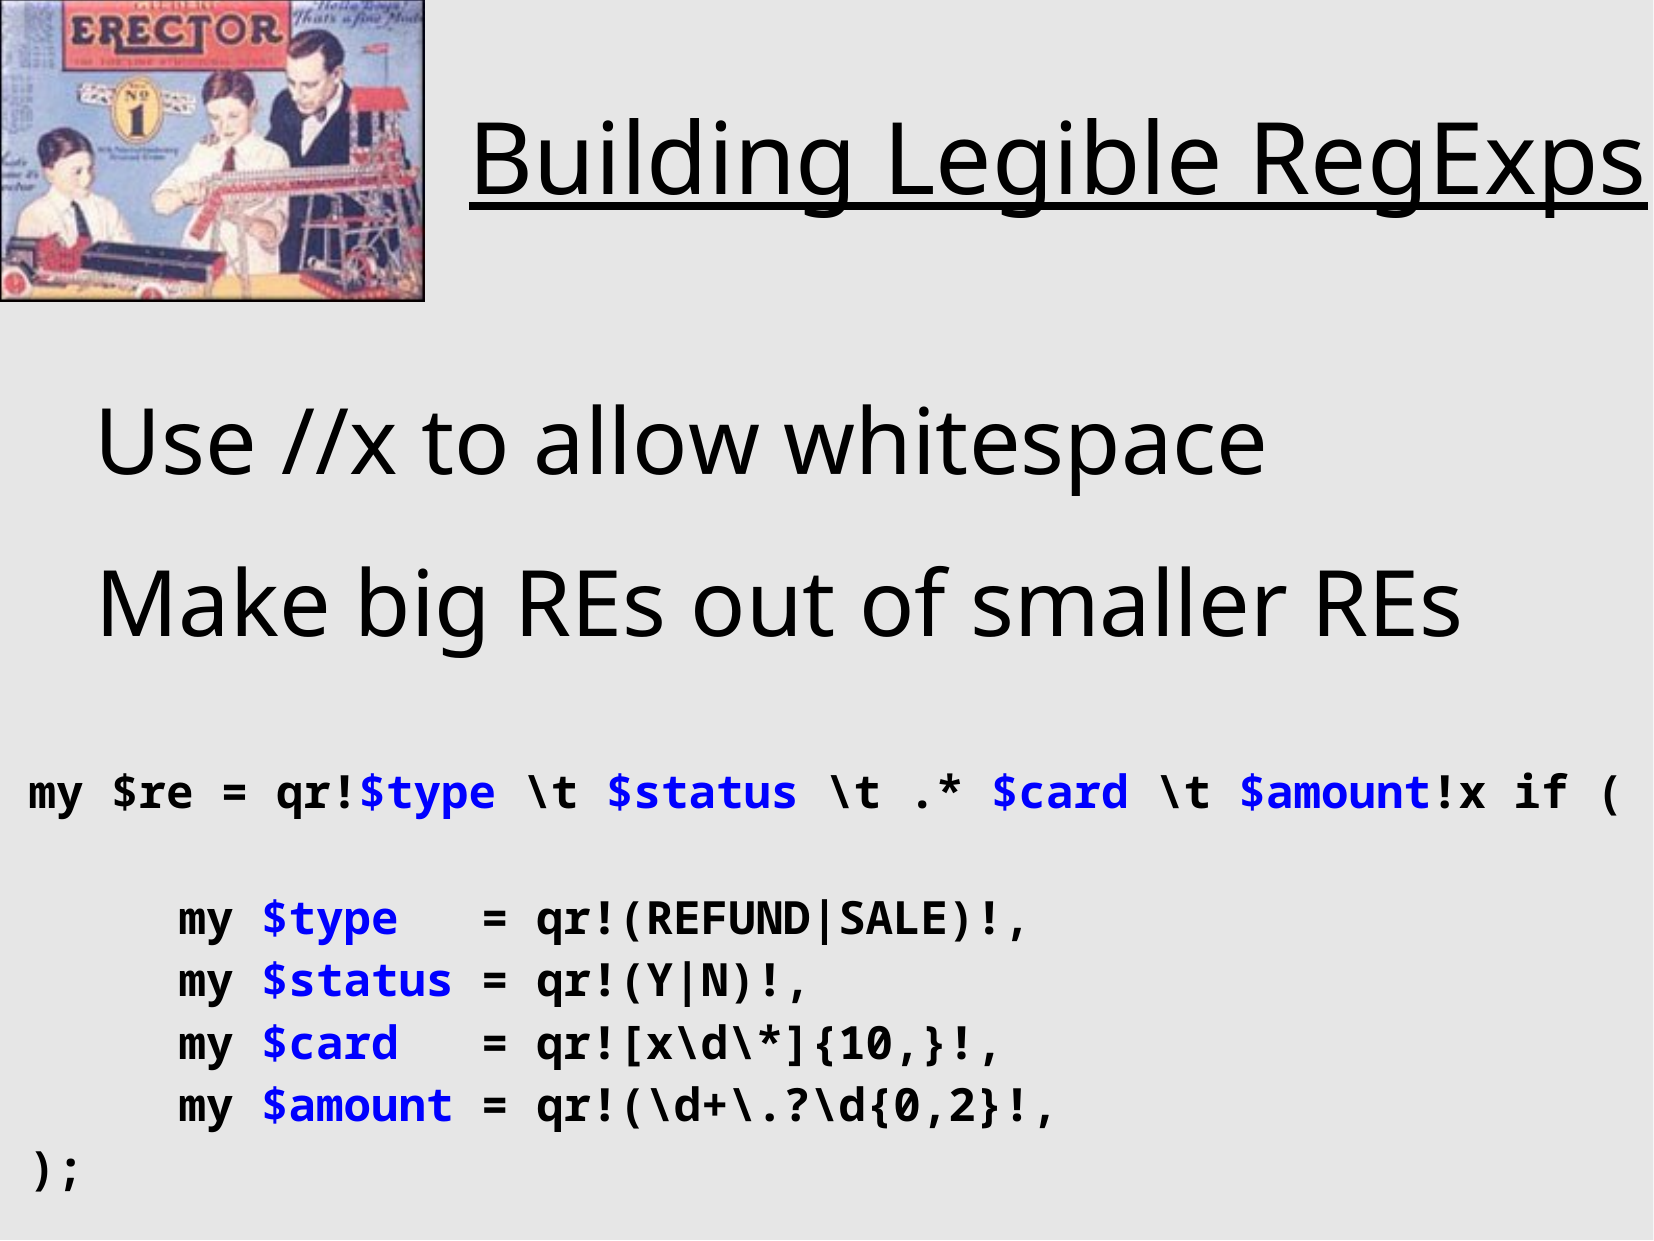

Building Legible RegExps
Use //x to allow whitespace
Make big REs out of smaller REs
my $re = qr!$type \t $status \t .* $card \t $amount!x if (
		my $type = qr!(REFUND|SALE)!,
		my $status = qr!(Y|N)!,
		my $card = qr![x\d\*]{10,}!,
		my $amount = qr!(\d+\.?\d{0,2}!,
);